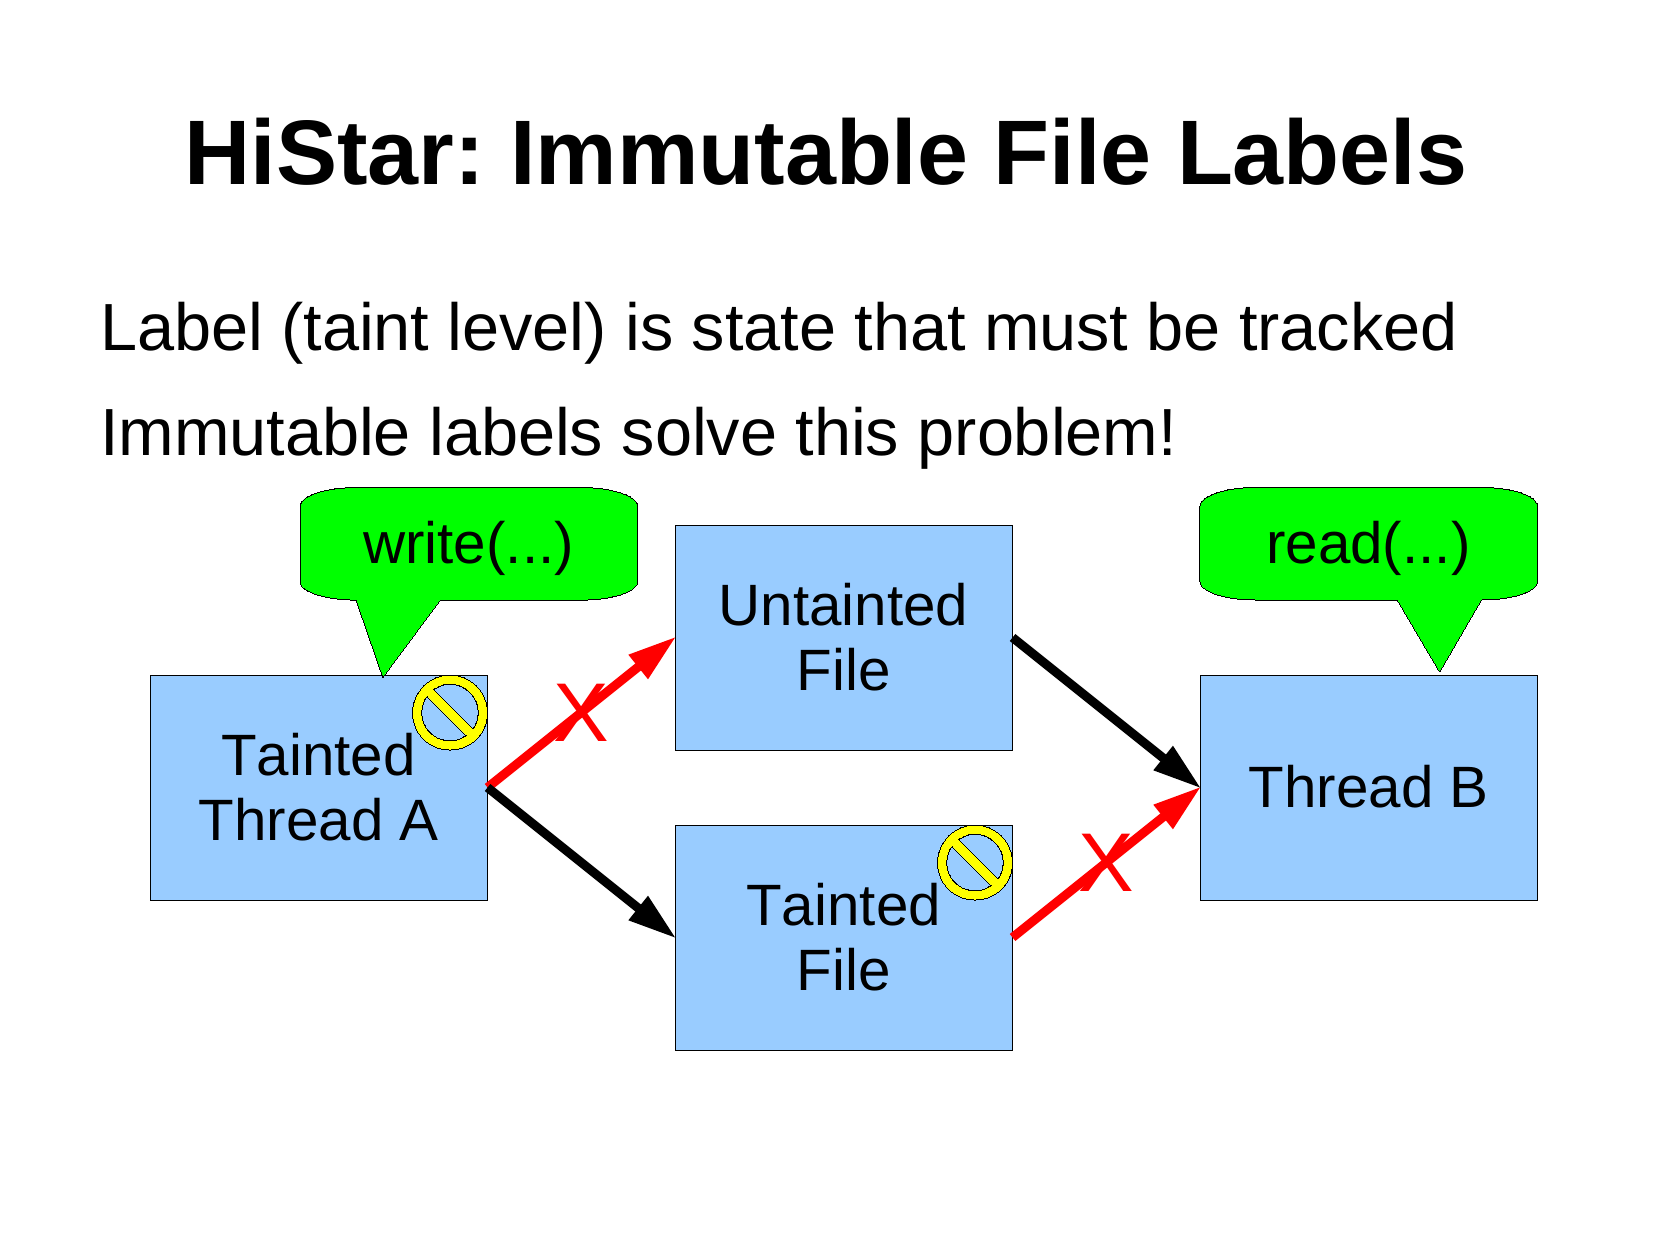

# HiStar: Immutable File Labels
Label (taint level) is state that must be tracked
Immutable labels solve this problem!
read(...)
write(...)
Untainted
File
Tainted
Thread A
Thread B
Tainted
File